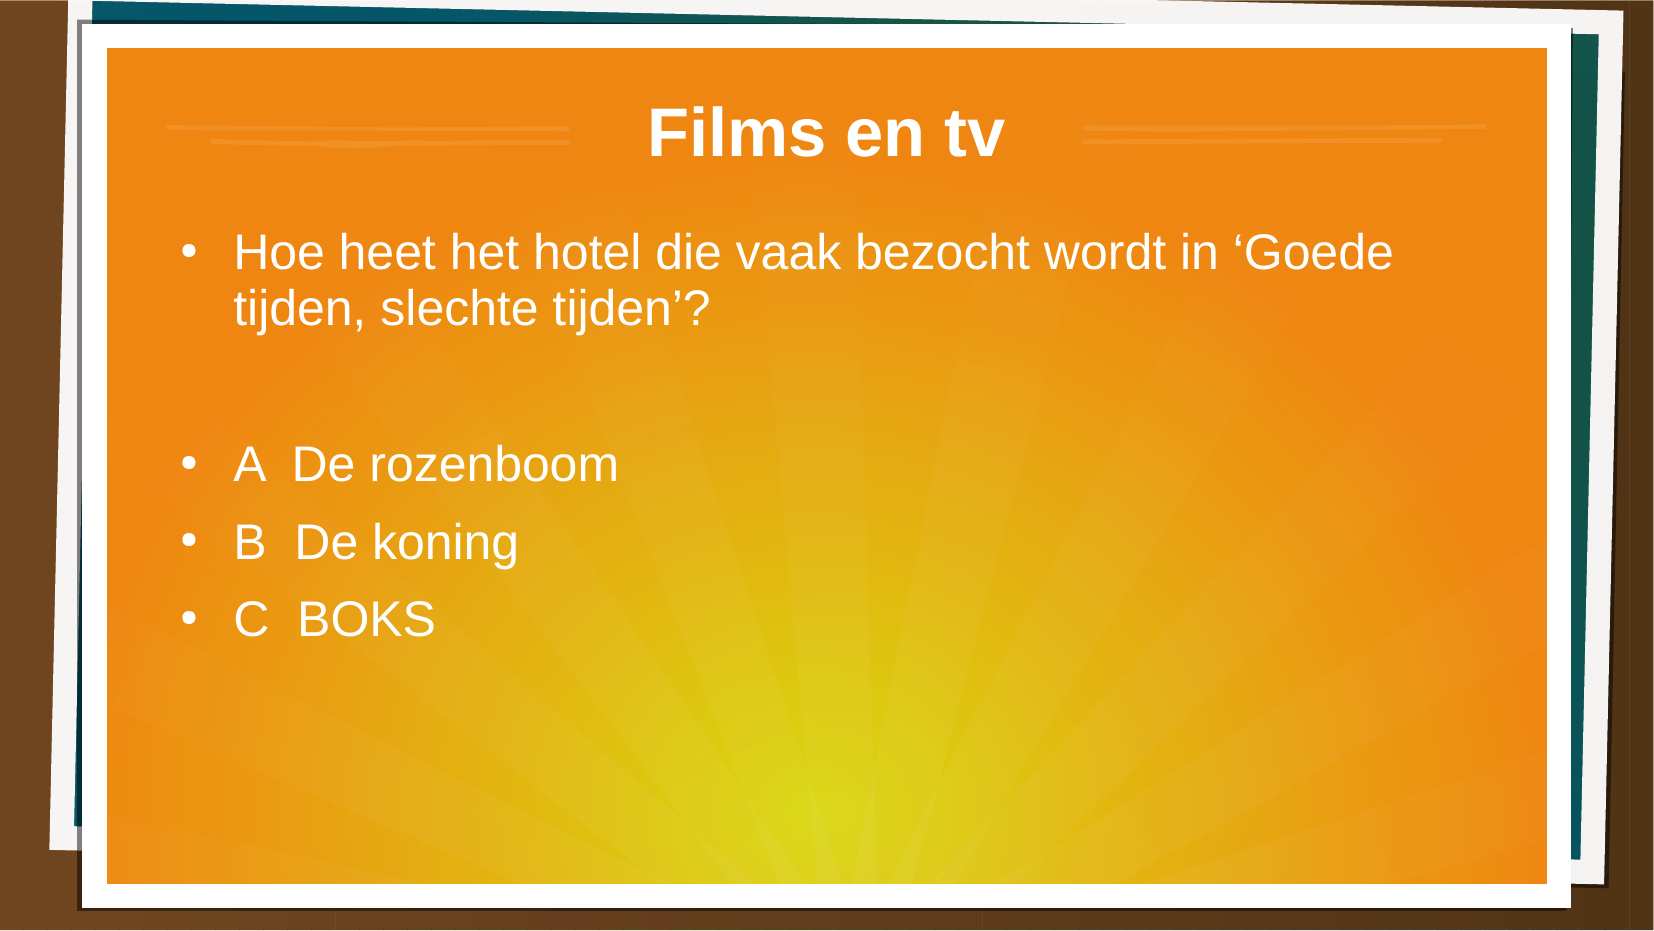

# Films en tv
Hoe heet het hotel die vaak bezocht wordt in ‘Goede tijden, slechte tijden’?
A De rozenboom
B De koning
C BOKS